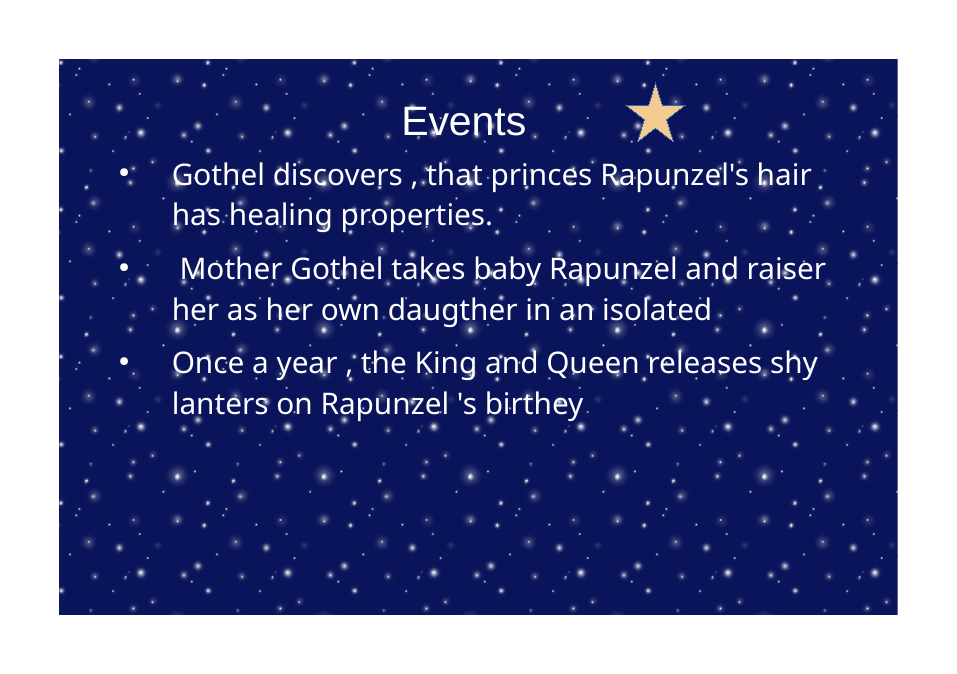

# Events
Gothel discovers , that princes Rapunzel's hair has healing properties.
 Mother Gothel takes baby Rapunzel and raiser her as her own daugther in an isolated
Once a year , the King and Queen releases shy lanters on Rapunzel 's birthey